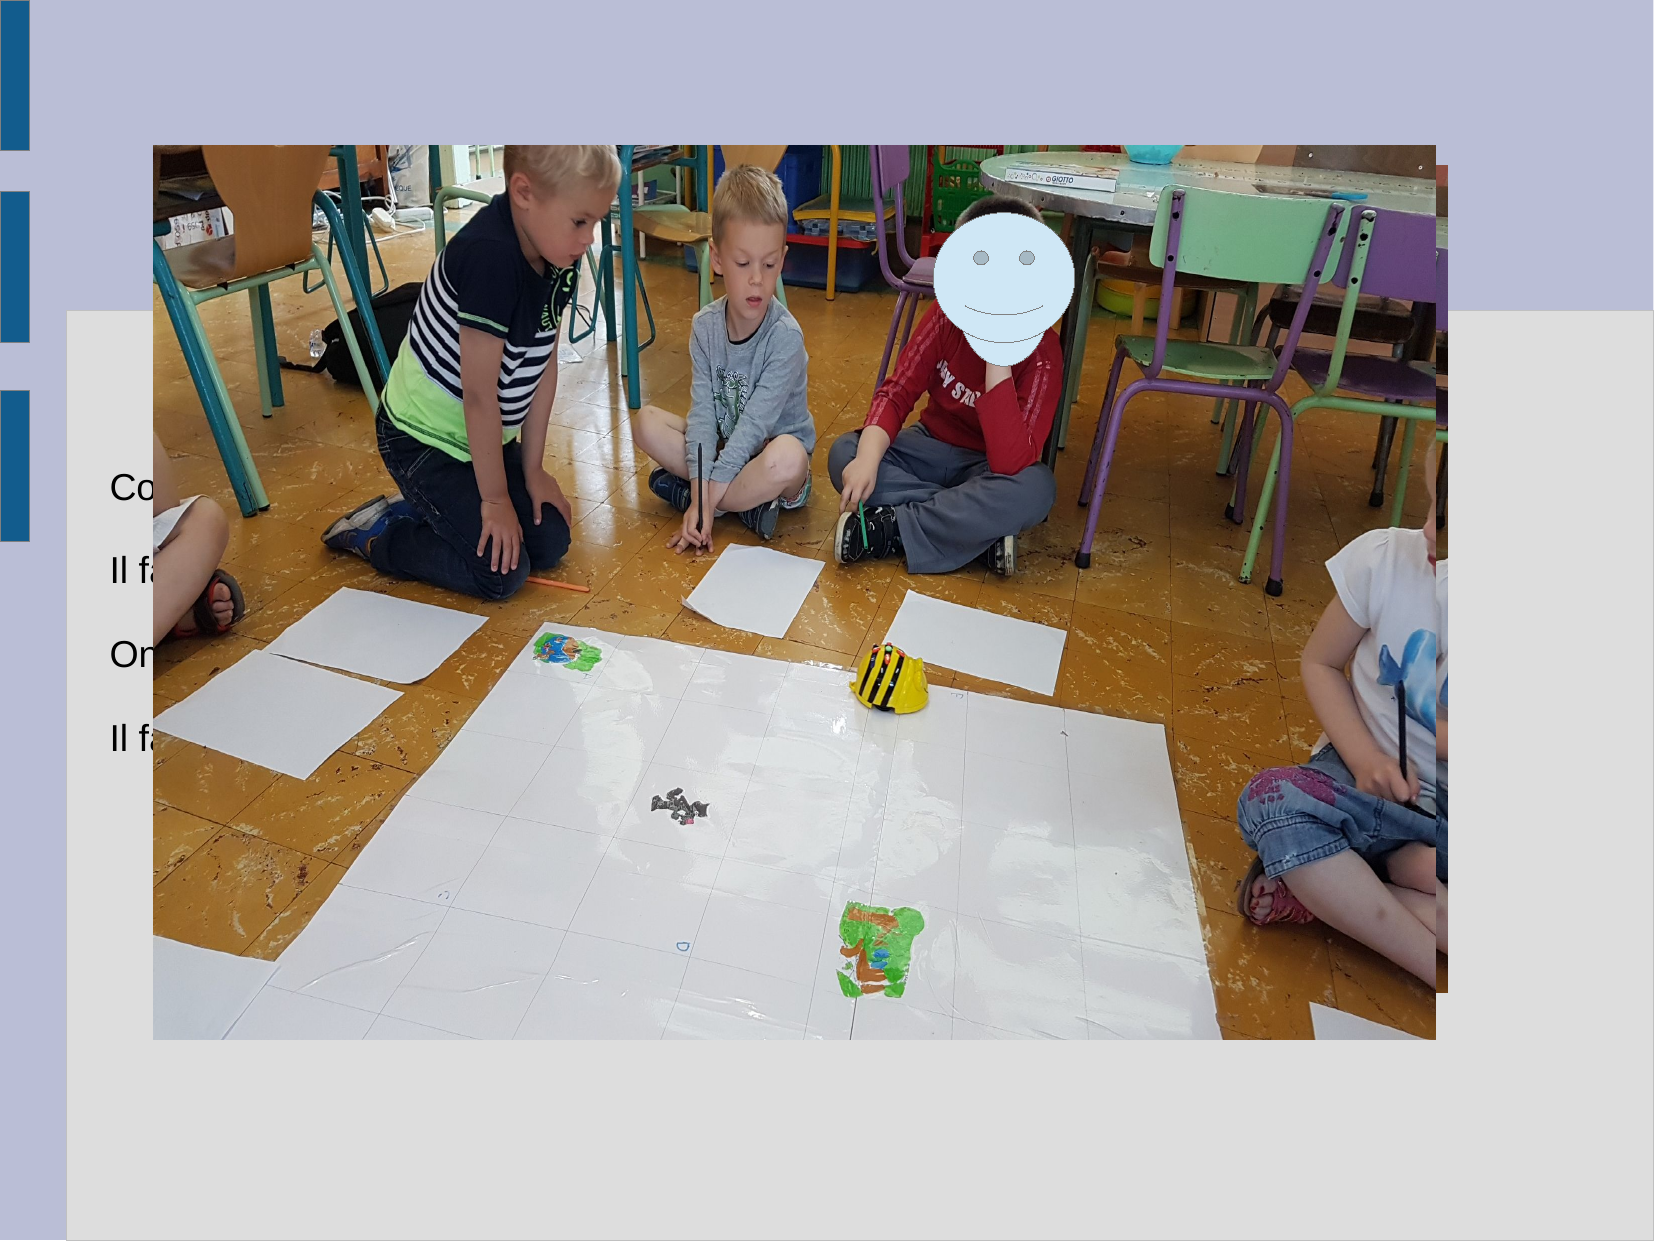

Etape 1 : Avancer d'un point A à un point B en ligne droite.
Comment faire ? Il faut aller tout droit.
Il faut avancer de 4 cases.
On appuie sur la flèche tout droit.
Il faut appuyer 4 fois sur la flèche tout droit puis sur le bouton vert pour démarrer.